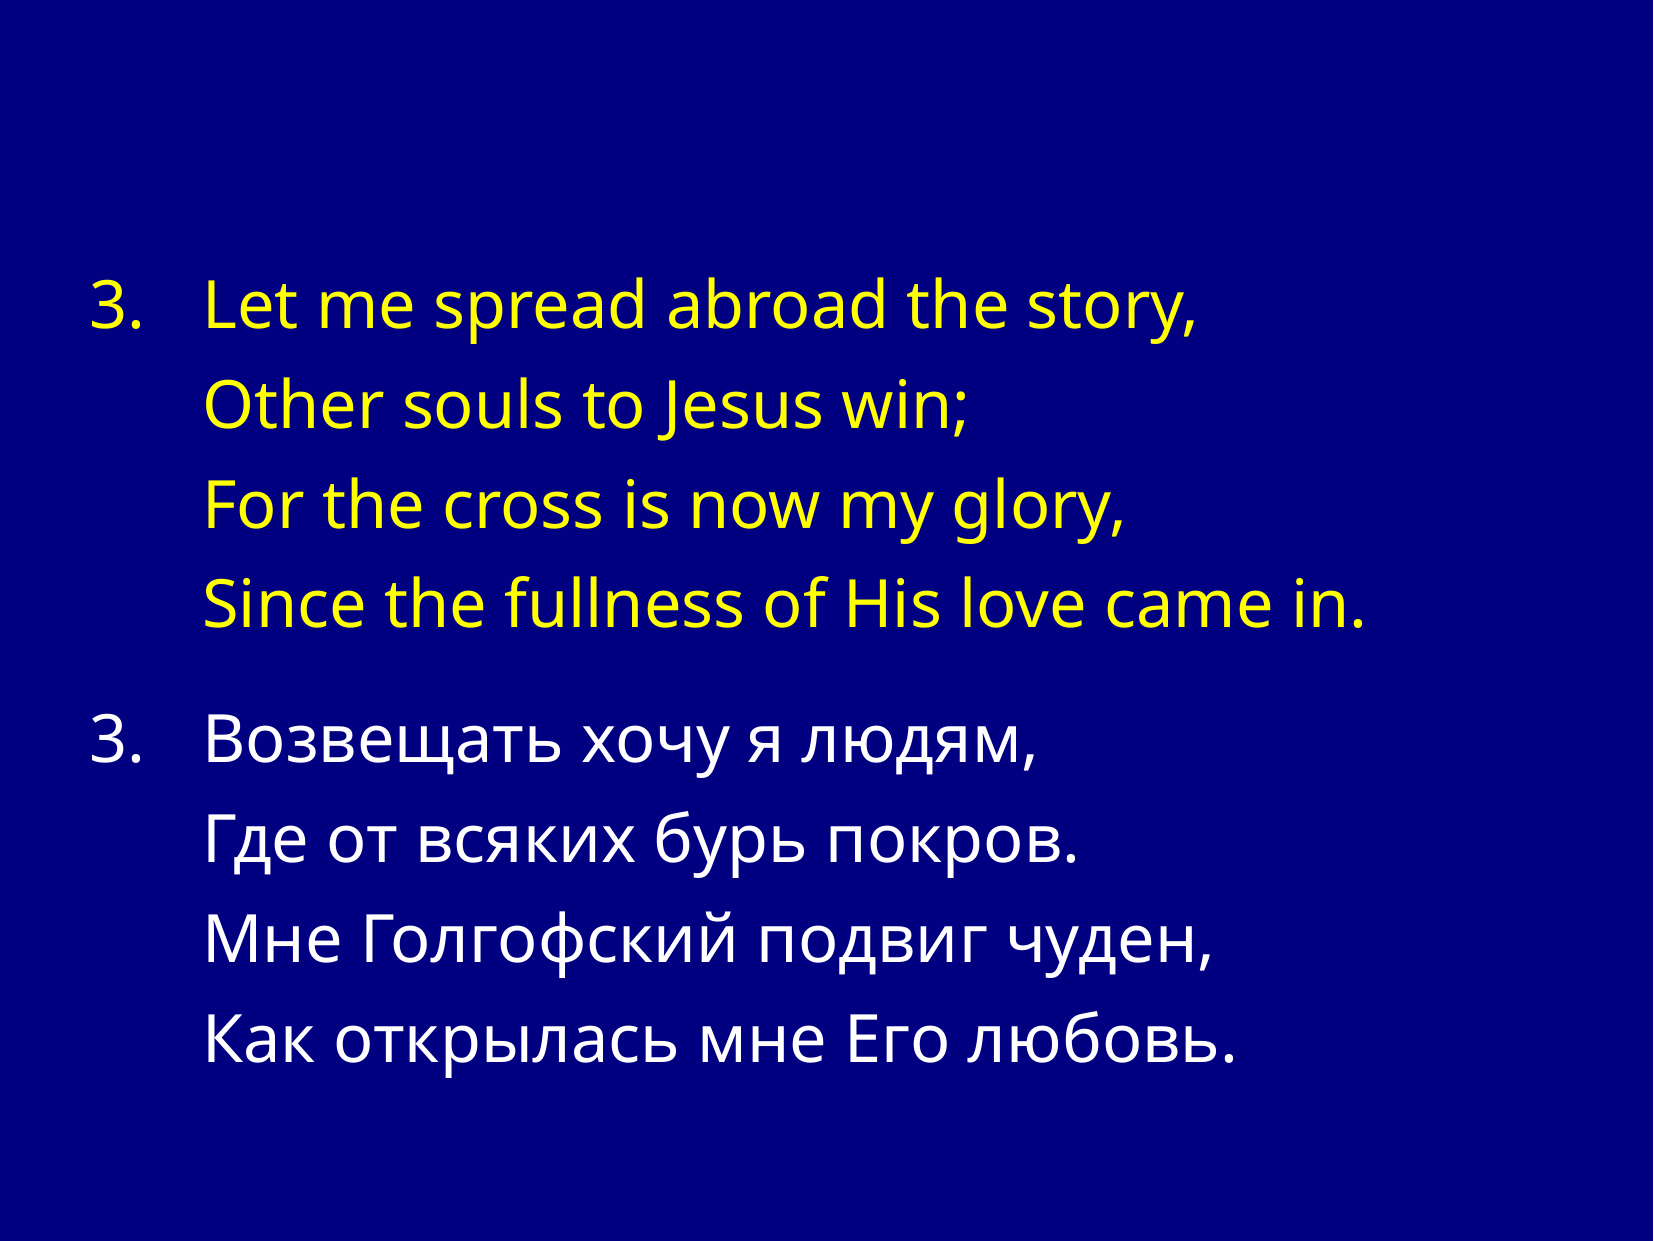

3.	Let me spread abroad the story,
	Other souls to Jesus win;
	For the cross is now my glory,
	Since the fullness of His love came in.
3.	Возвещать хочу я людям,
	Где от всяких бурь покров.
	Мне Голгофский подвиг чуден,
	Как открылась мне Его любовь.